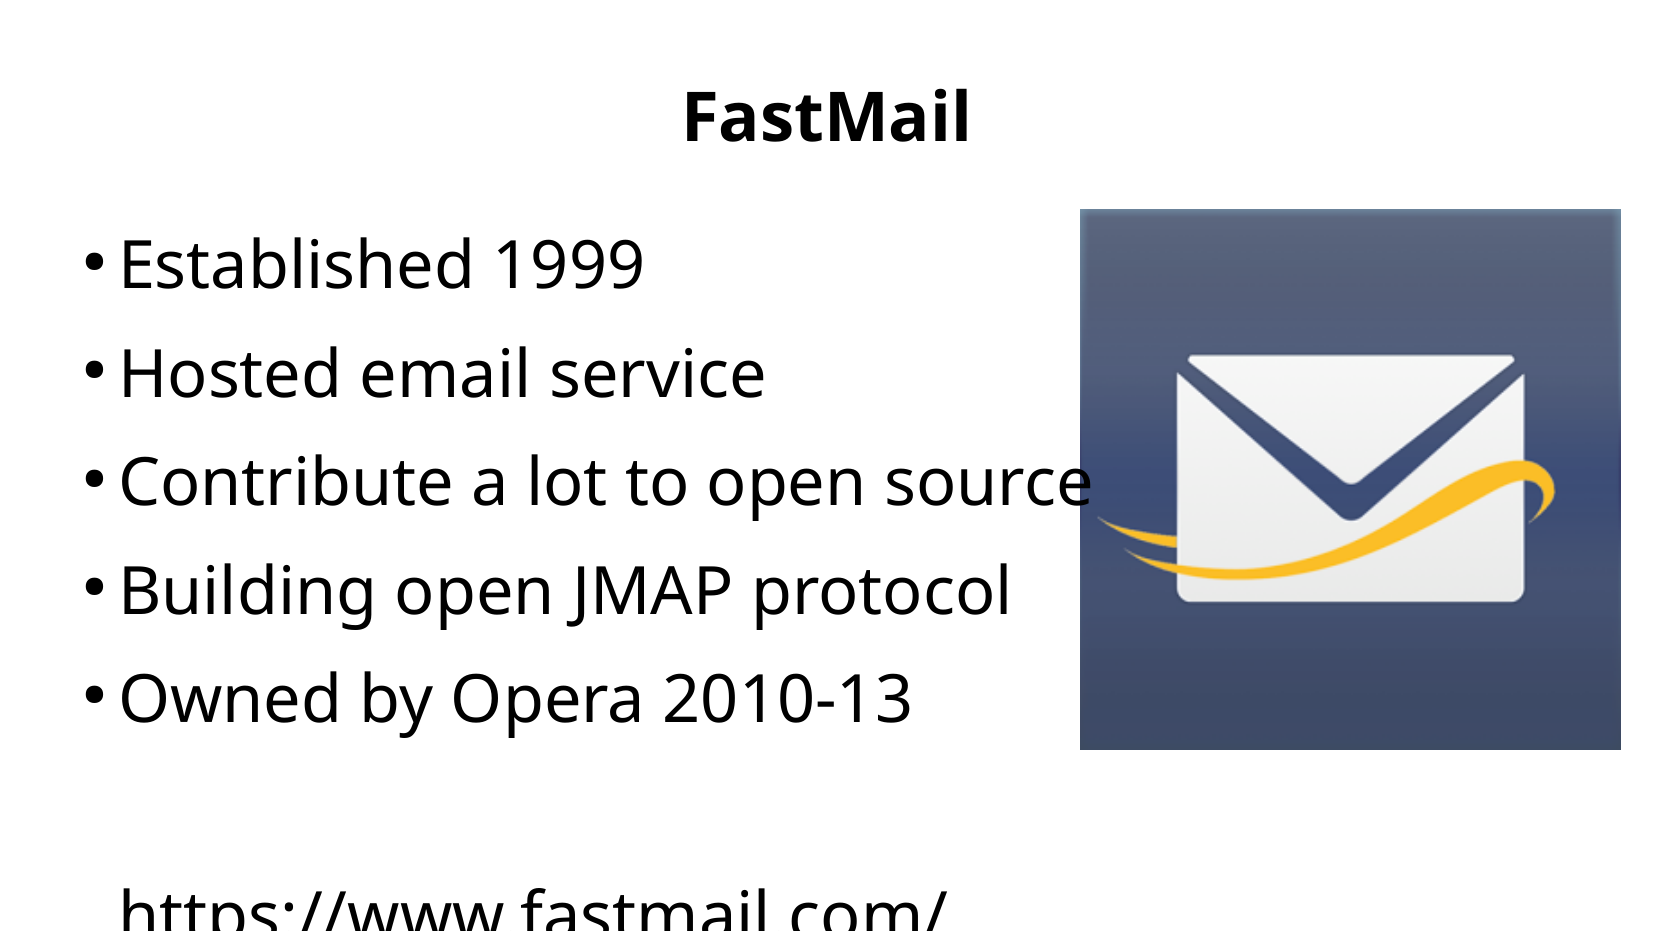

# FastMail
Established 1999
Hosted email service
Contribute a lot to open source
Building open JMAP protocol
Owned by Opera 2010-13
https://www.fastmail.com/